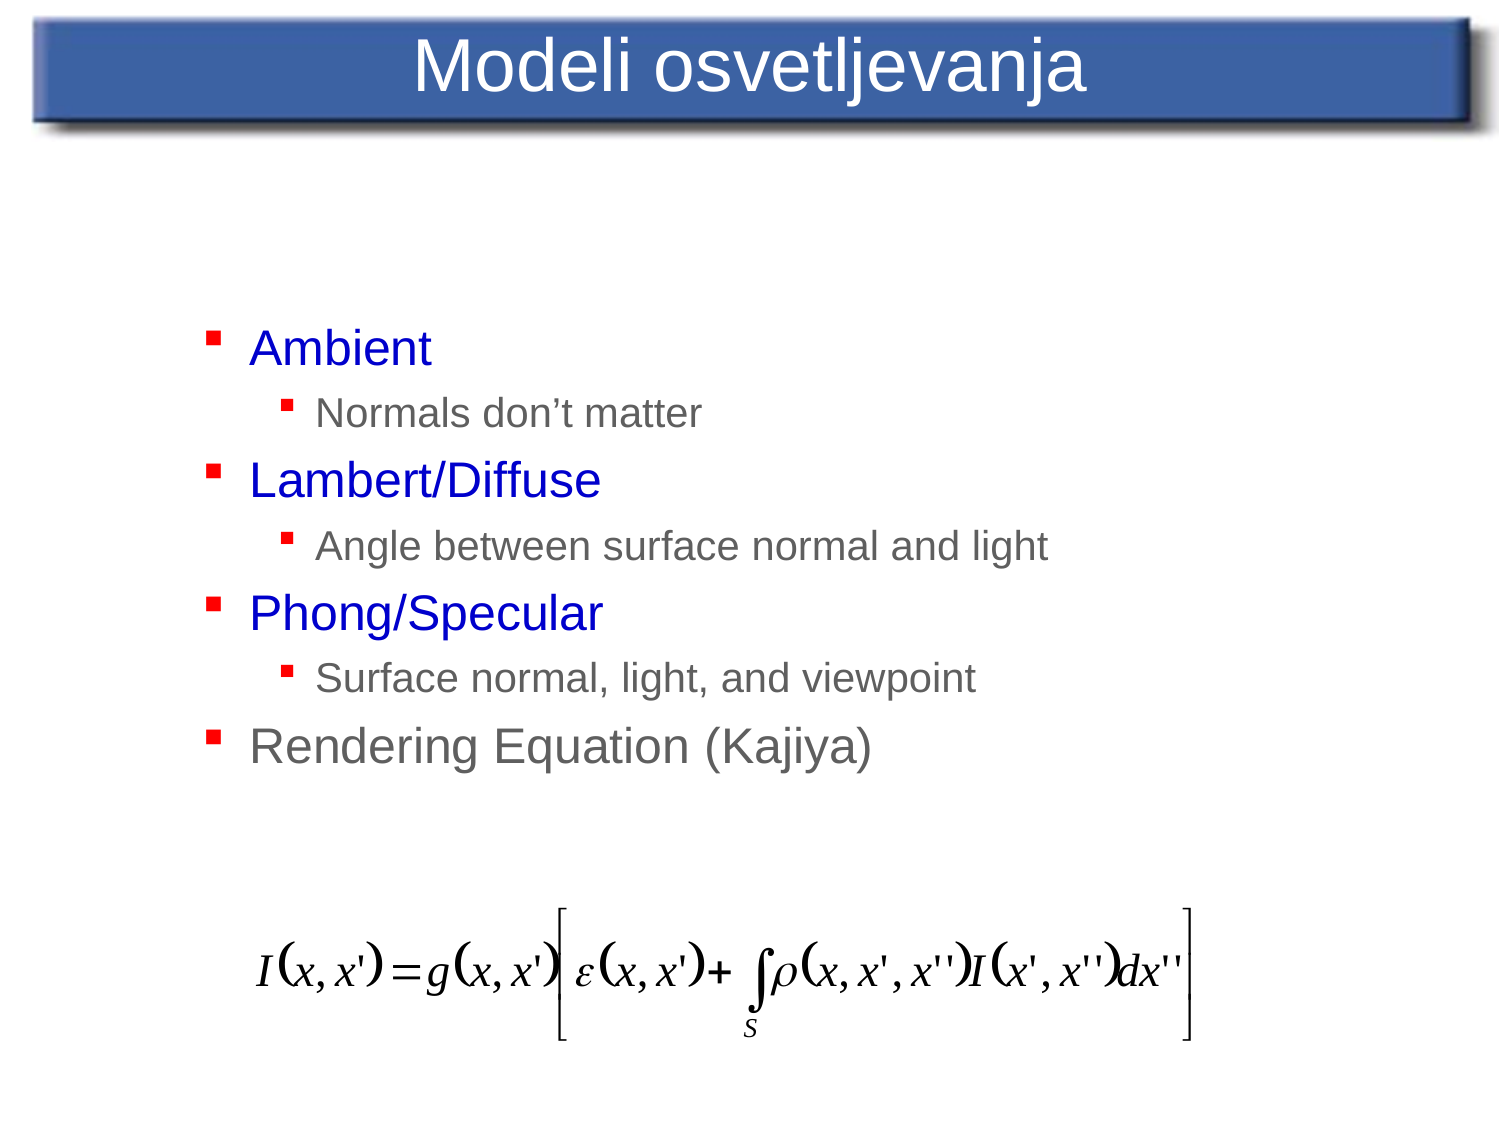

# Modeli osvetljevanja
Ambient
Normals don’t matter
Lambert/Diffuse
Angle between surface normal and light
Phong/Specular
Surface normal, light, and viewpoint
Rendering Equation (Kajiya)